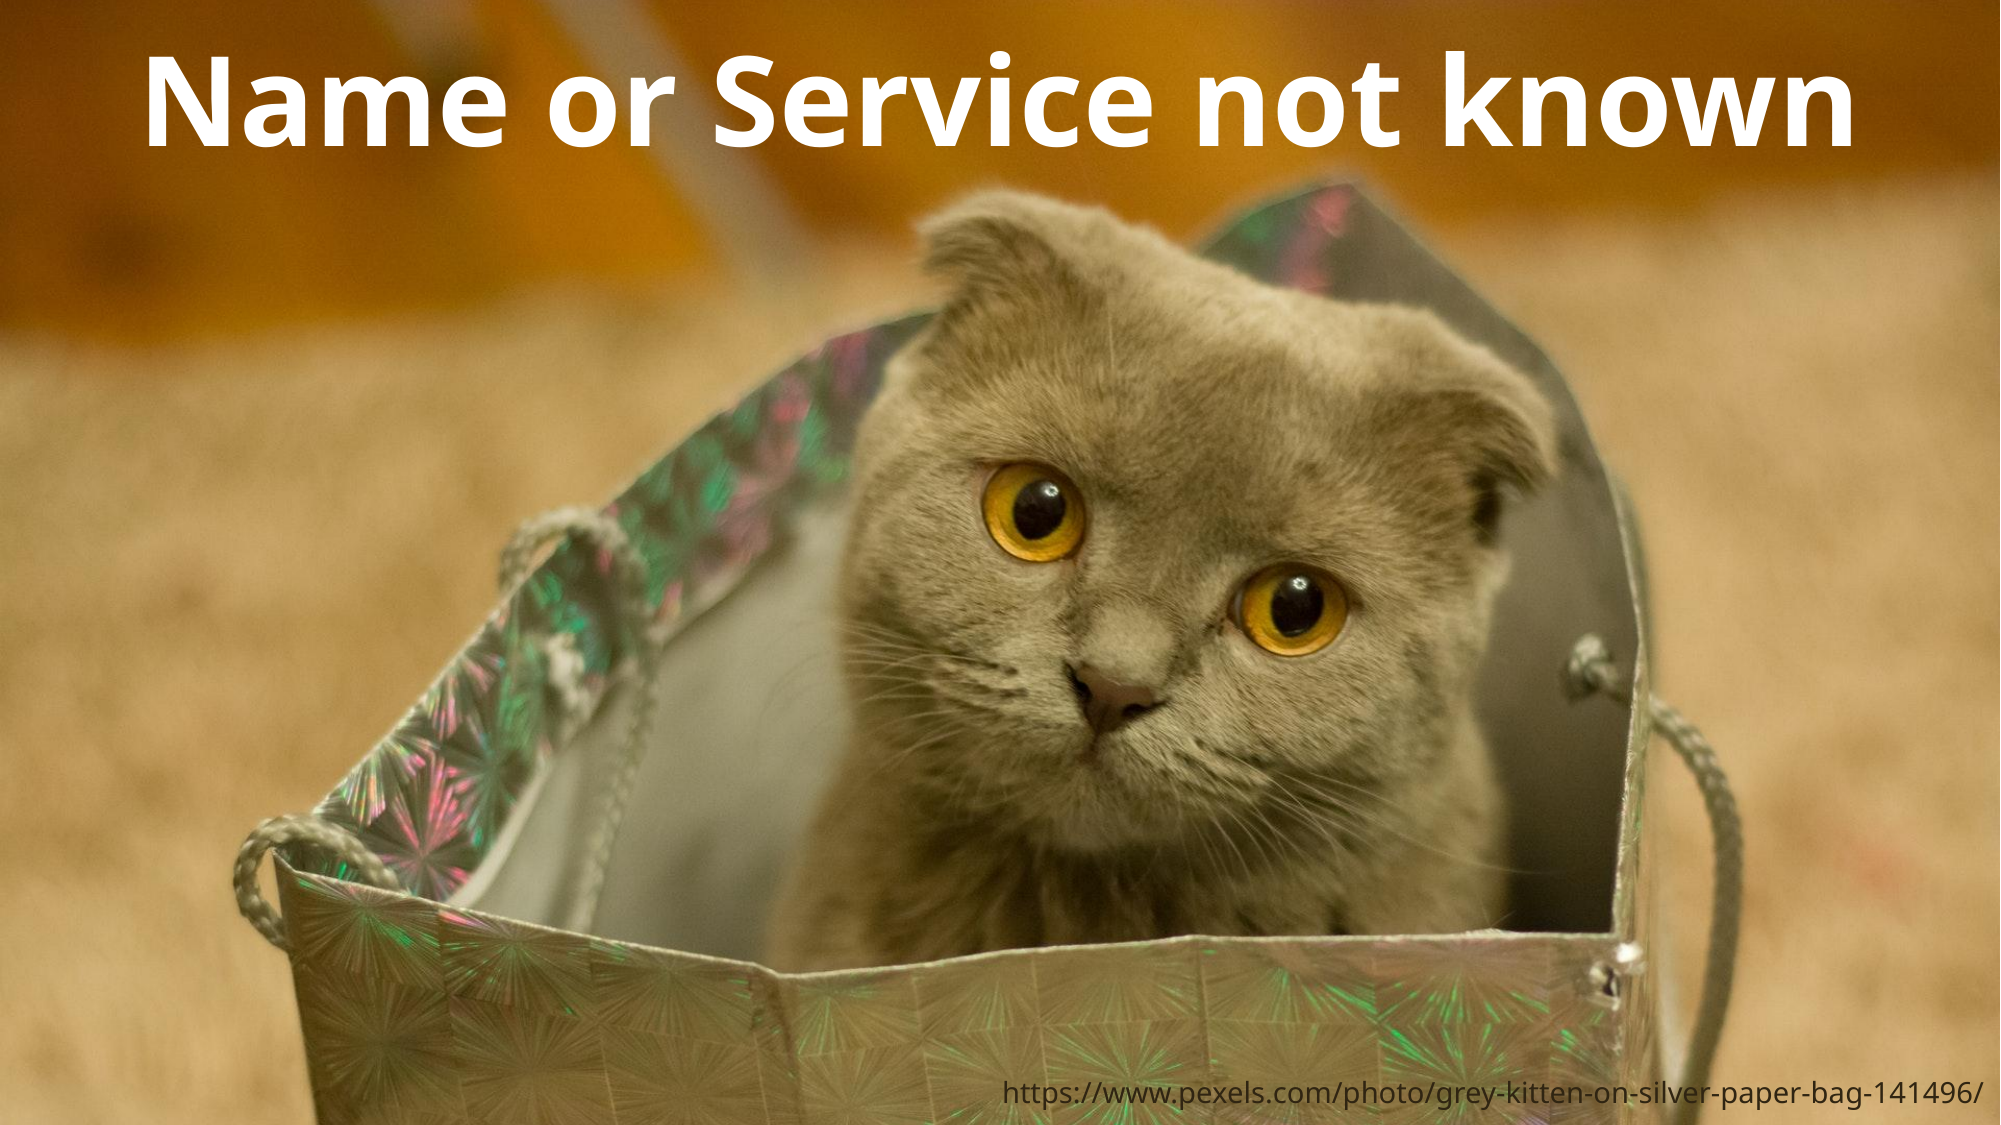

Name or Service not known
#
https://www.pexels.com/photo/grey-kitten-on-silver-paper-bag-141496/